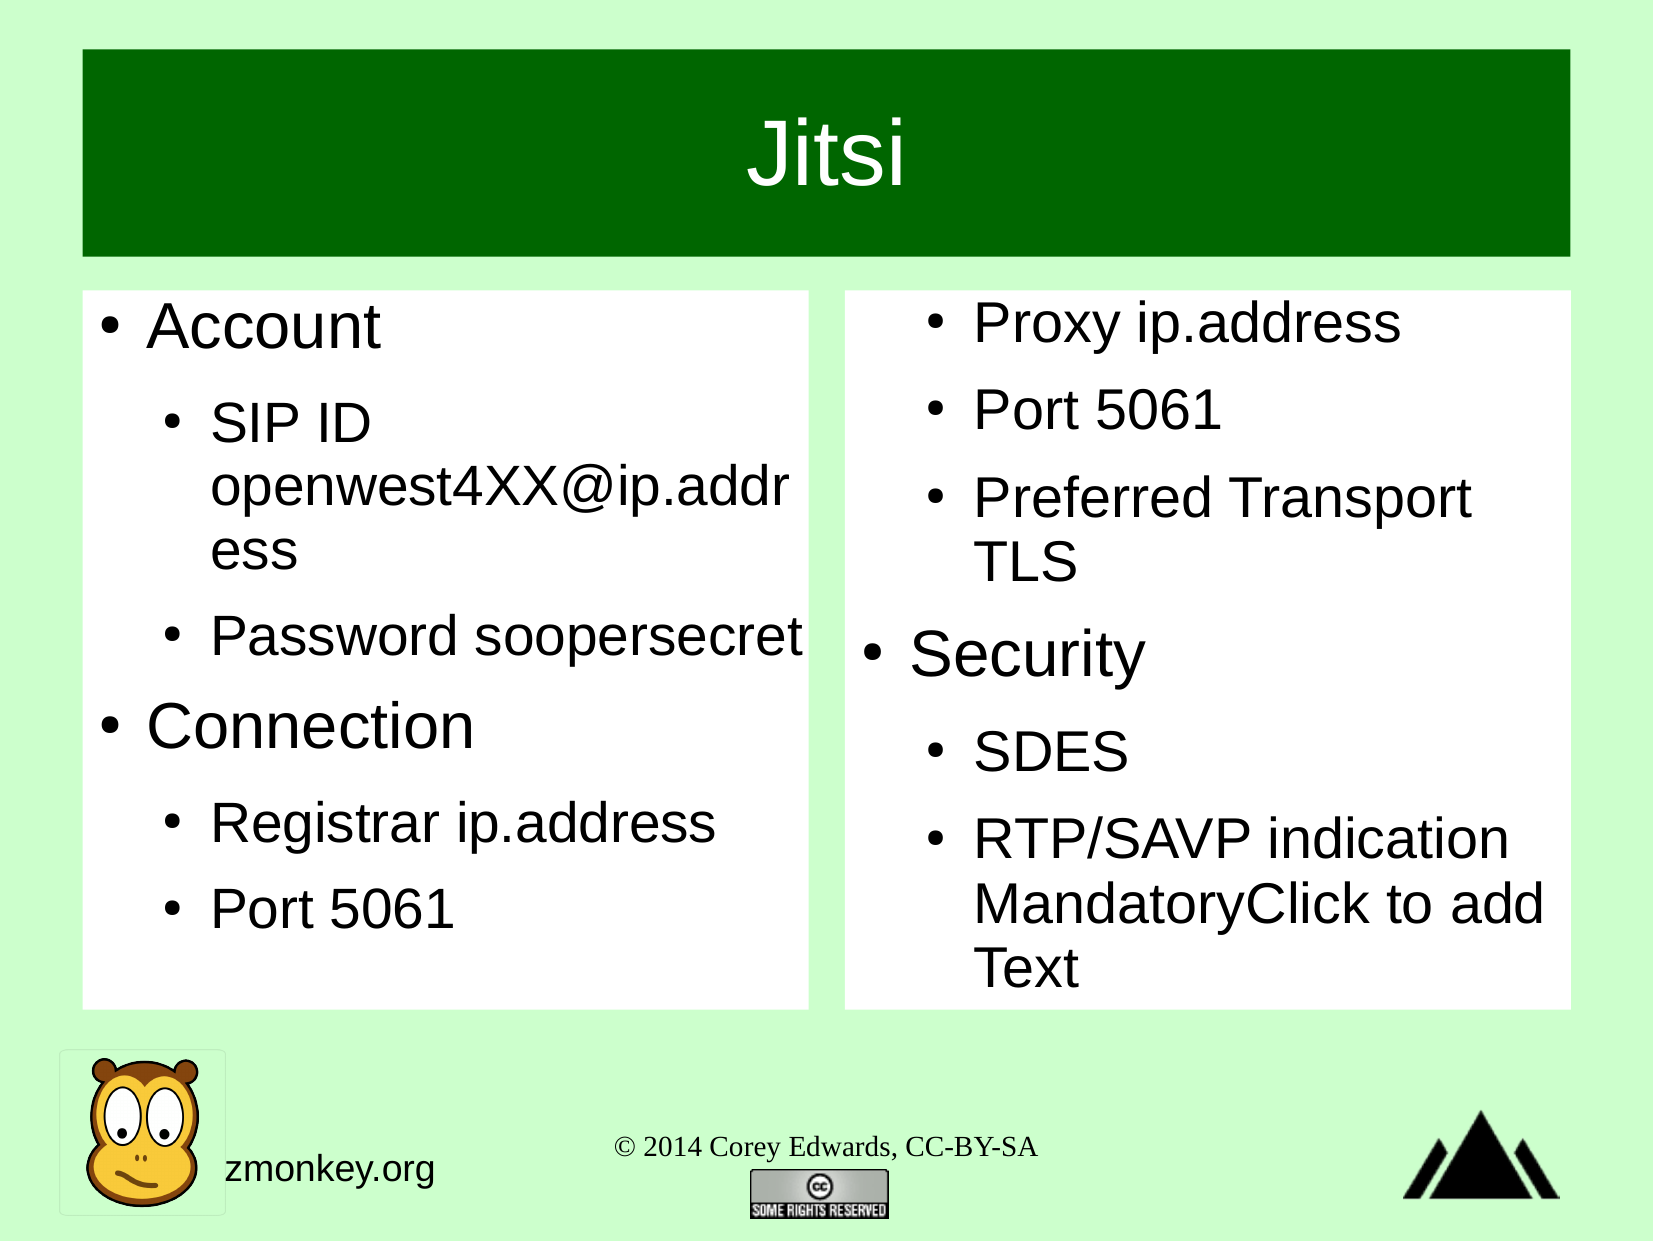

# Jitsi
Account
SIP ID openwest4XX@ip.address
Password soopersecret
Connection
Registrar ip.address
Port 5061
Proxy ip.address
Port 5061
Preferred Transport TLS
Security
SDES
RTP/SAVP indication MandatoryClick to add Text